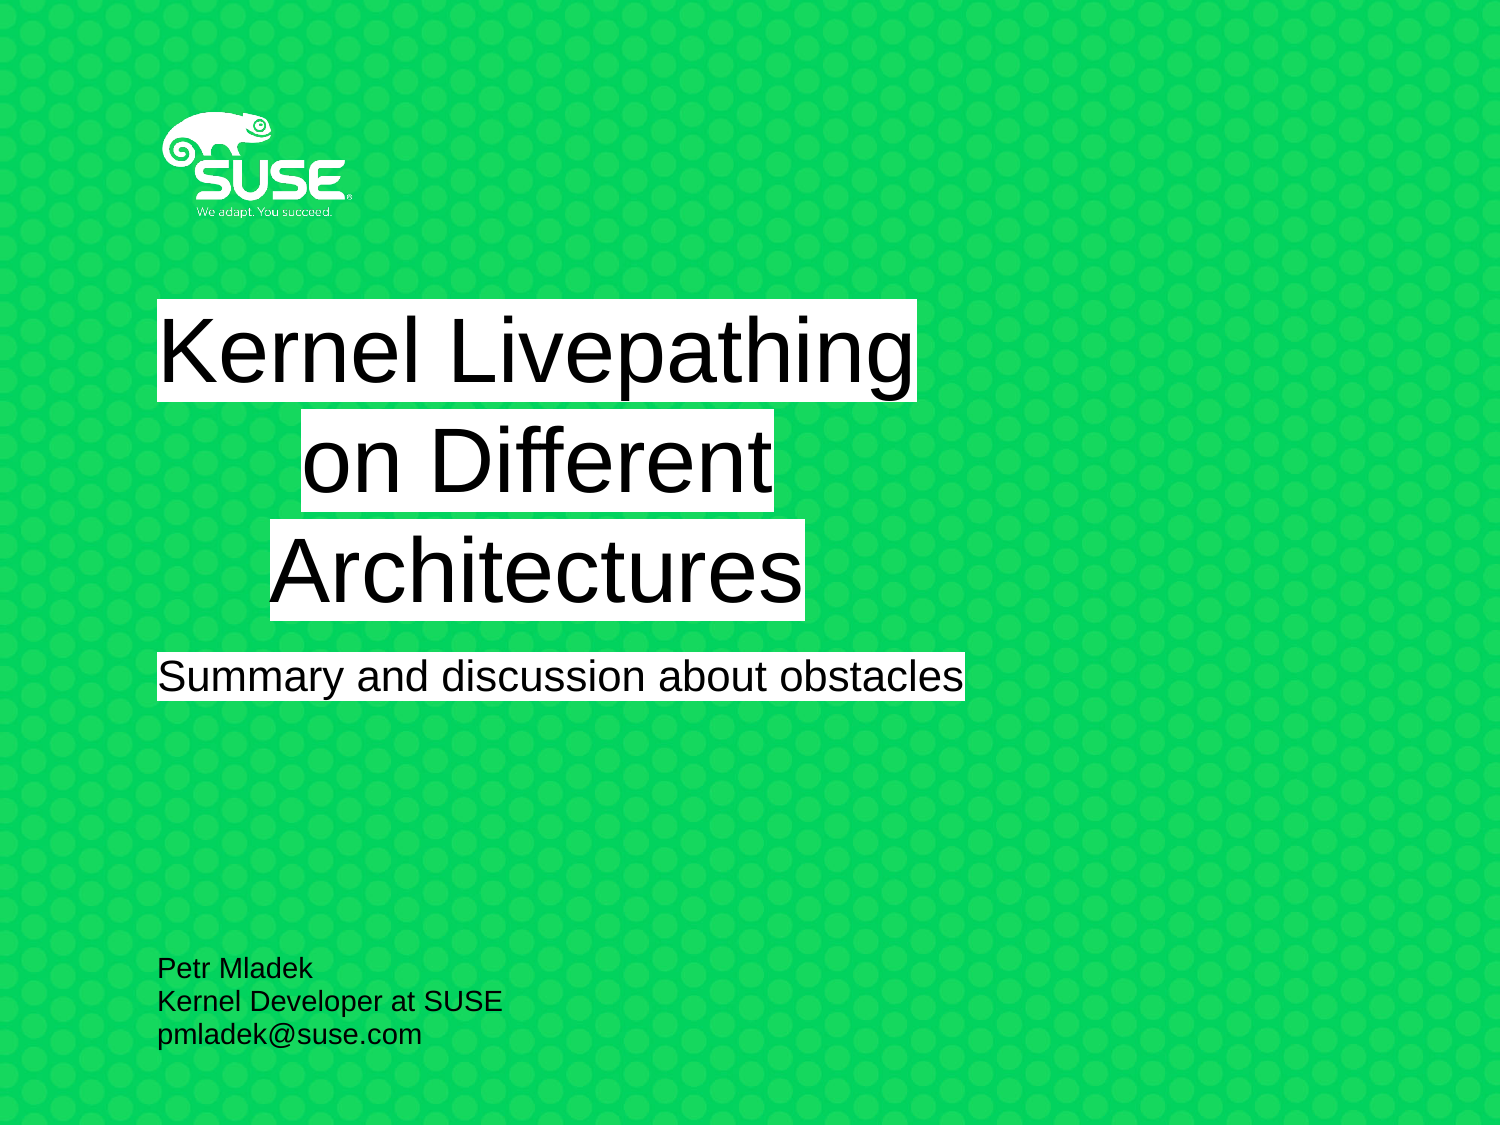

# Kernel Livepathing on Different Architectures
Summary and discussion about obstacles
Petr Mladek
Kernel Developer at SUSE
pmladek@suse.com